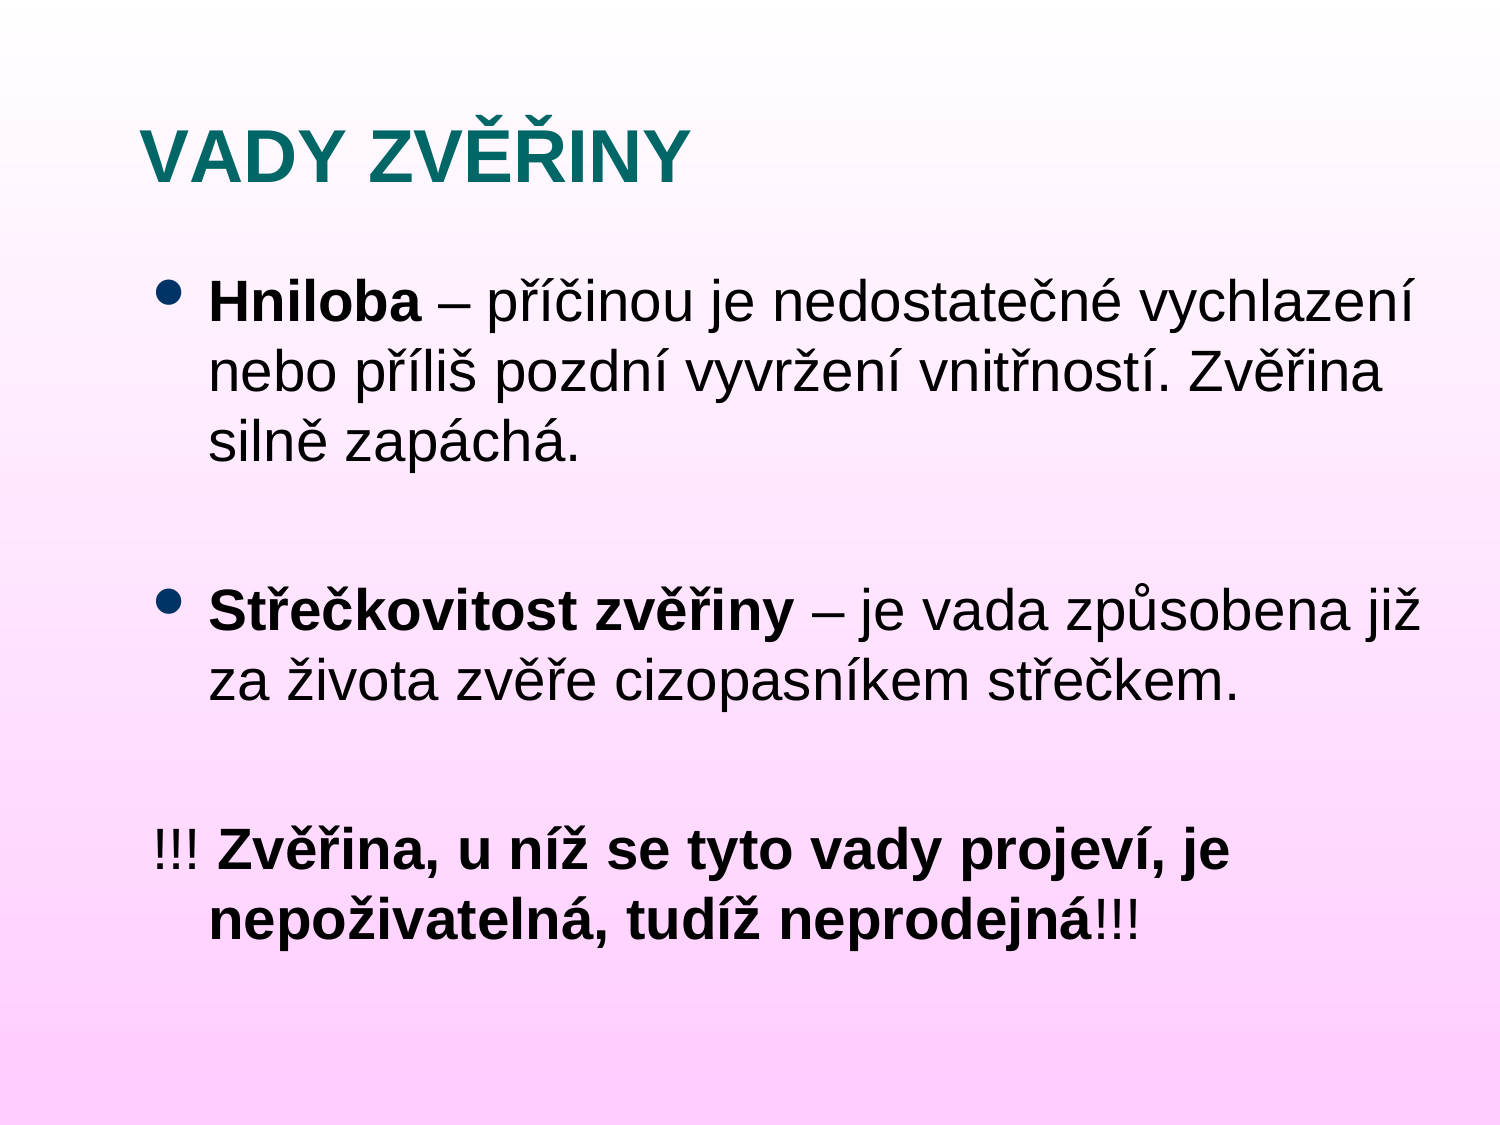

# VADY ZVĚŘINY
Hniloba – příčinou je nedostatečné vychlazení nebo příliš pozdní vyvržení vnitřností. Zvěřina silně zapáchá.
Střečkovitost zvěřiny – je vada způsobena již za života zvěře cizopasníkem střečkem.
!!! Zvěřina, u níž se tyto vady projeví, je nepoživatelná, tudíž neprodejná!!!